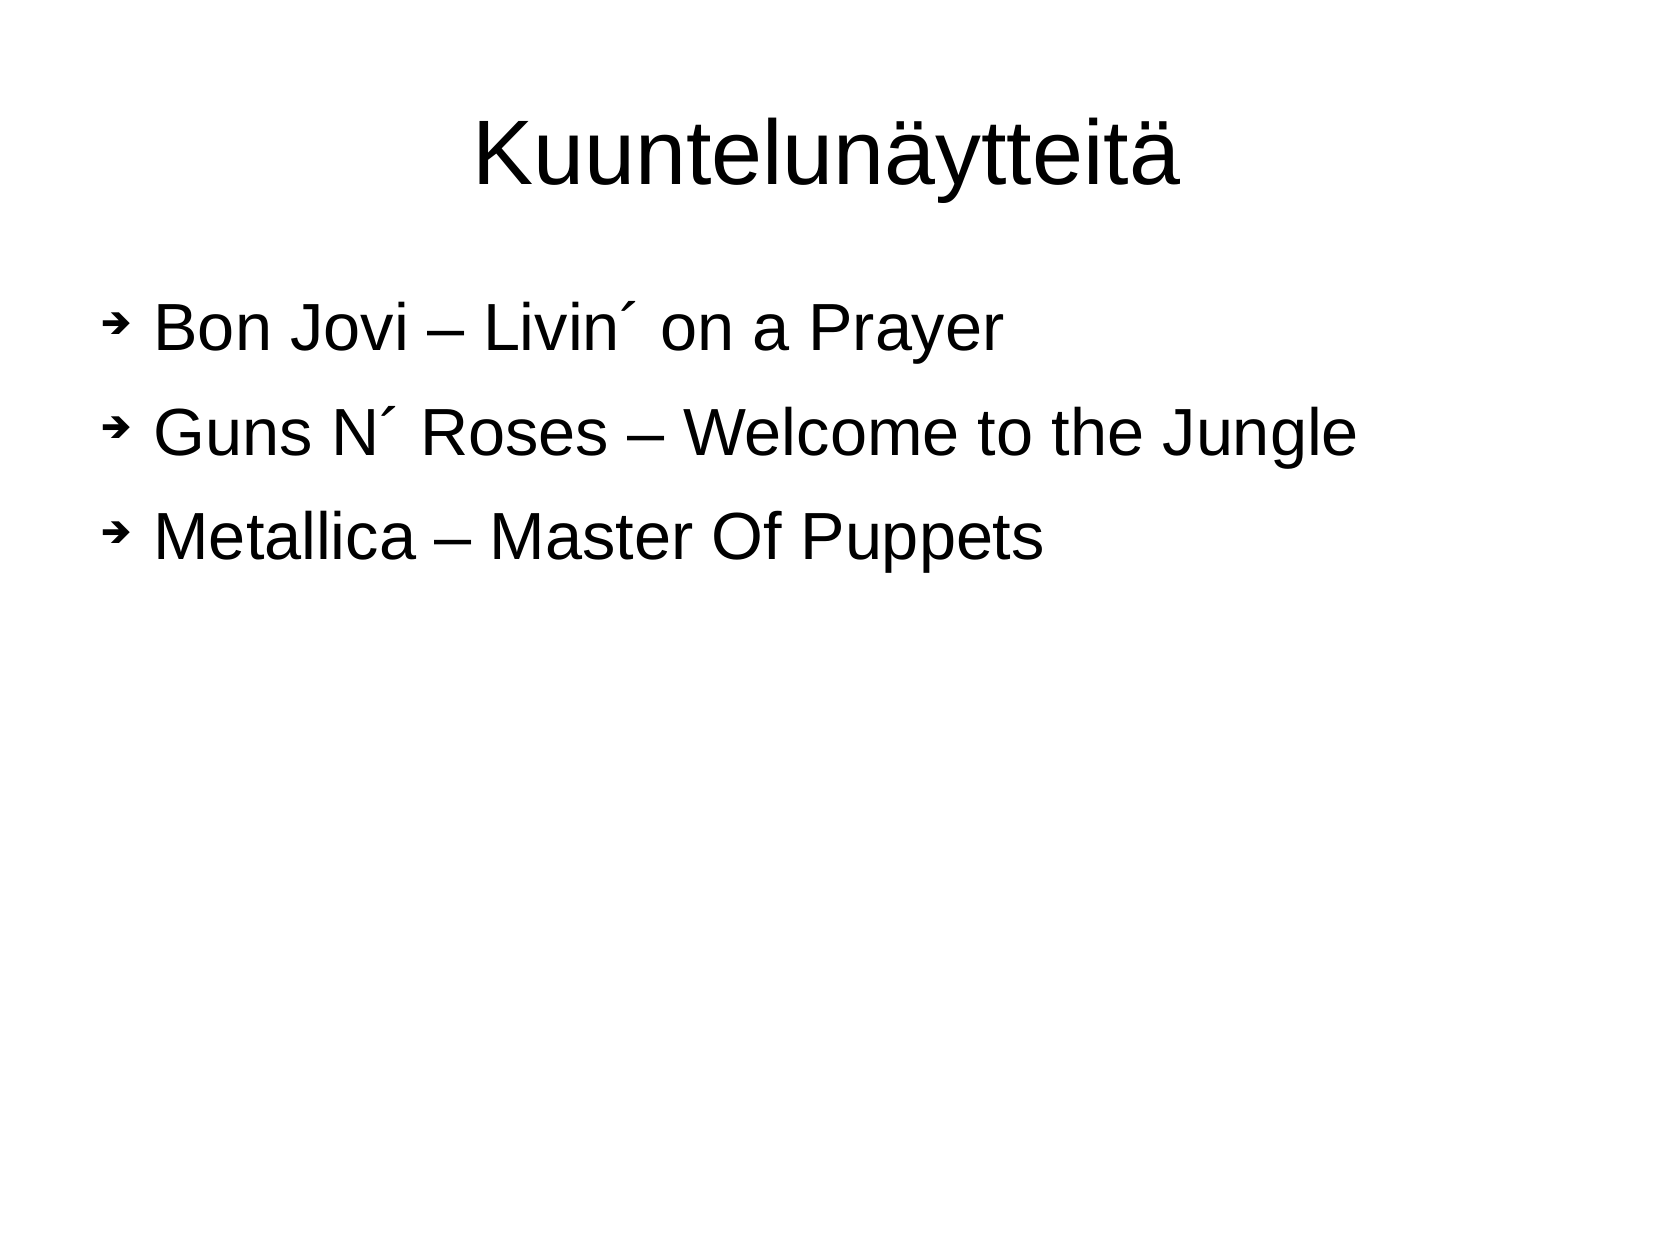

# Kuuntelunäytteitä
Bon Jovi – Livin´ on a Prayer
Guns N´ Roses – Welcome to the Jungle
Metallica – Master Of Puppets